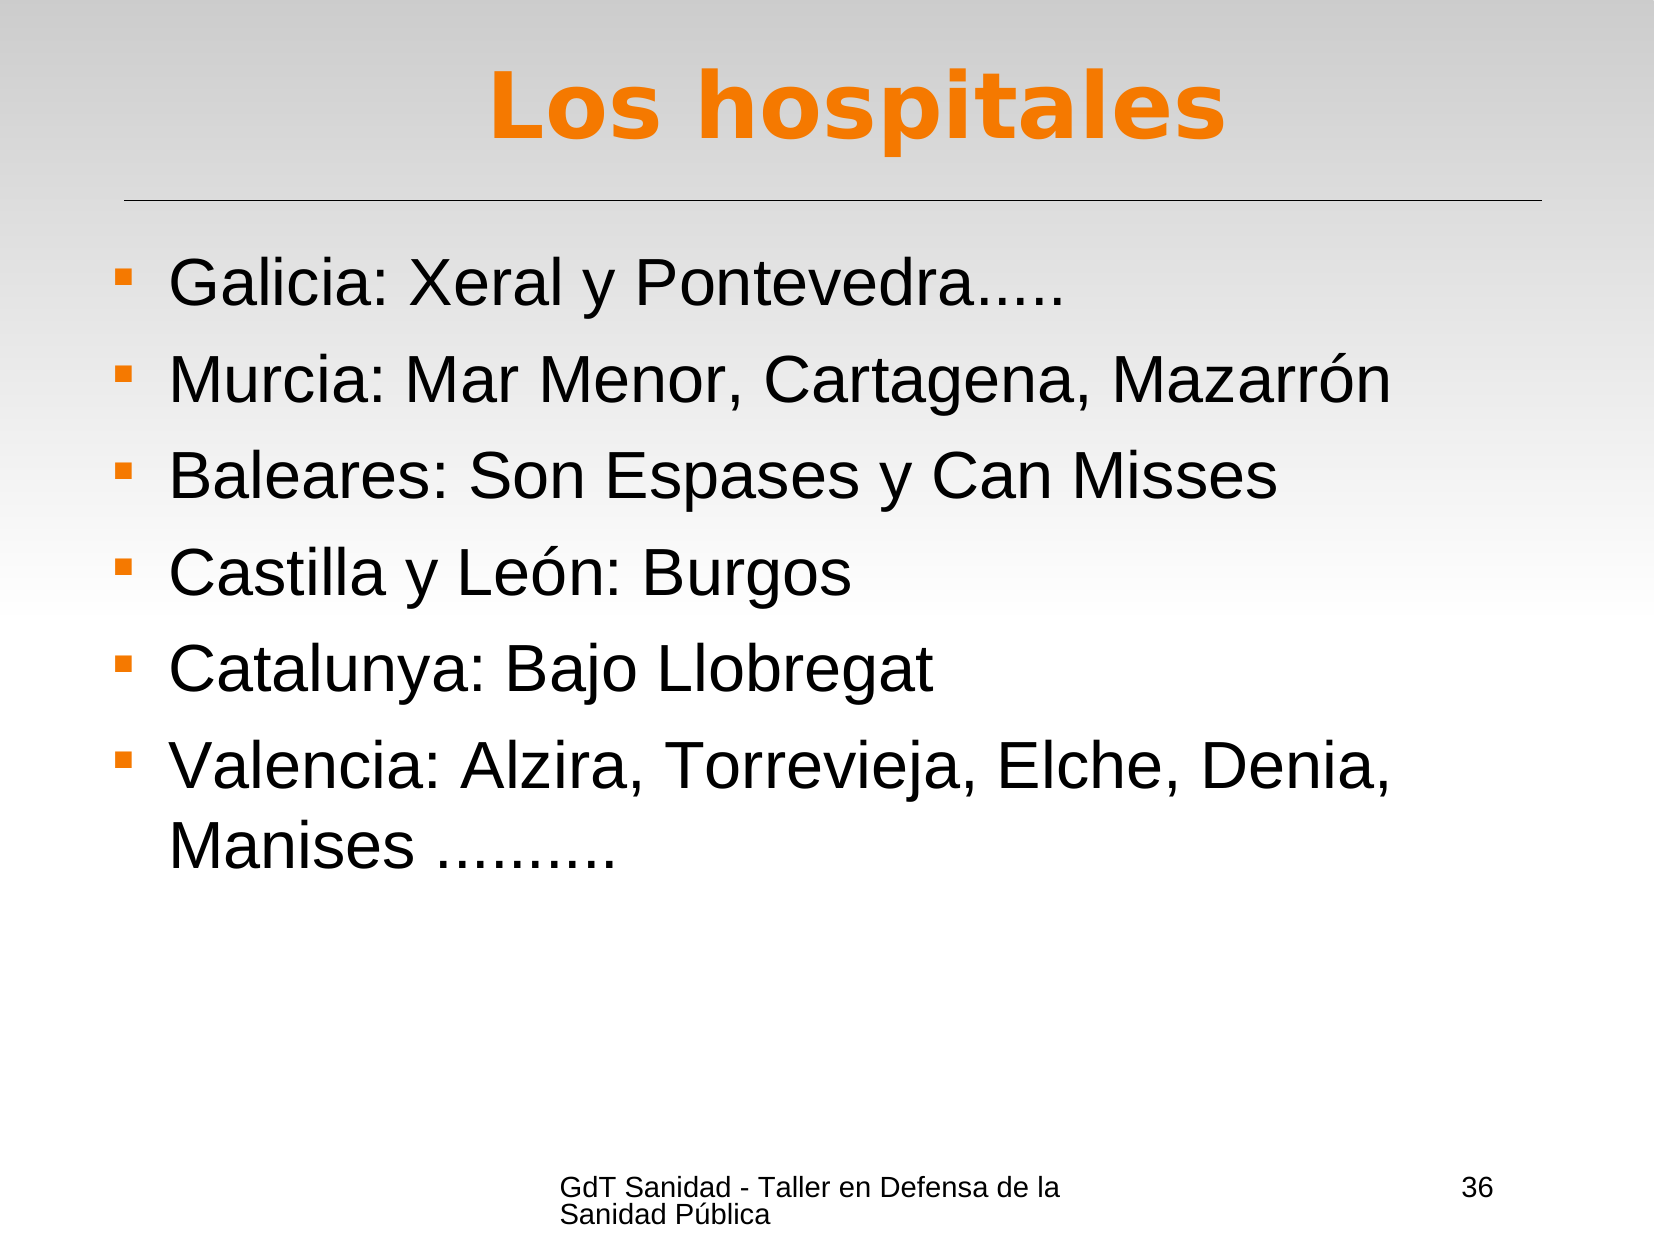

# Los hospitales
Galicia: Xeral y Pontevedra.....
Murcia: Mar Menor, Cartagena, Mazarrón
Baleares: Son Espases y Can Misses
Castilla y León: Burgos
Catalunya: Bajo Llobregat
Valencia: Alzira, Torrevieja, Elche, Denia, Manises ..........
GdT Sanidad - Taller en Defensa de la Sanidad Pública
36